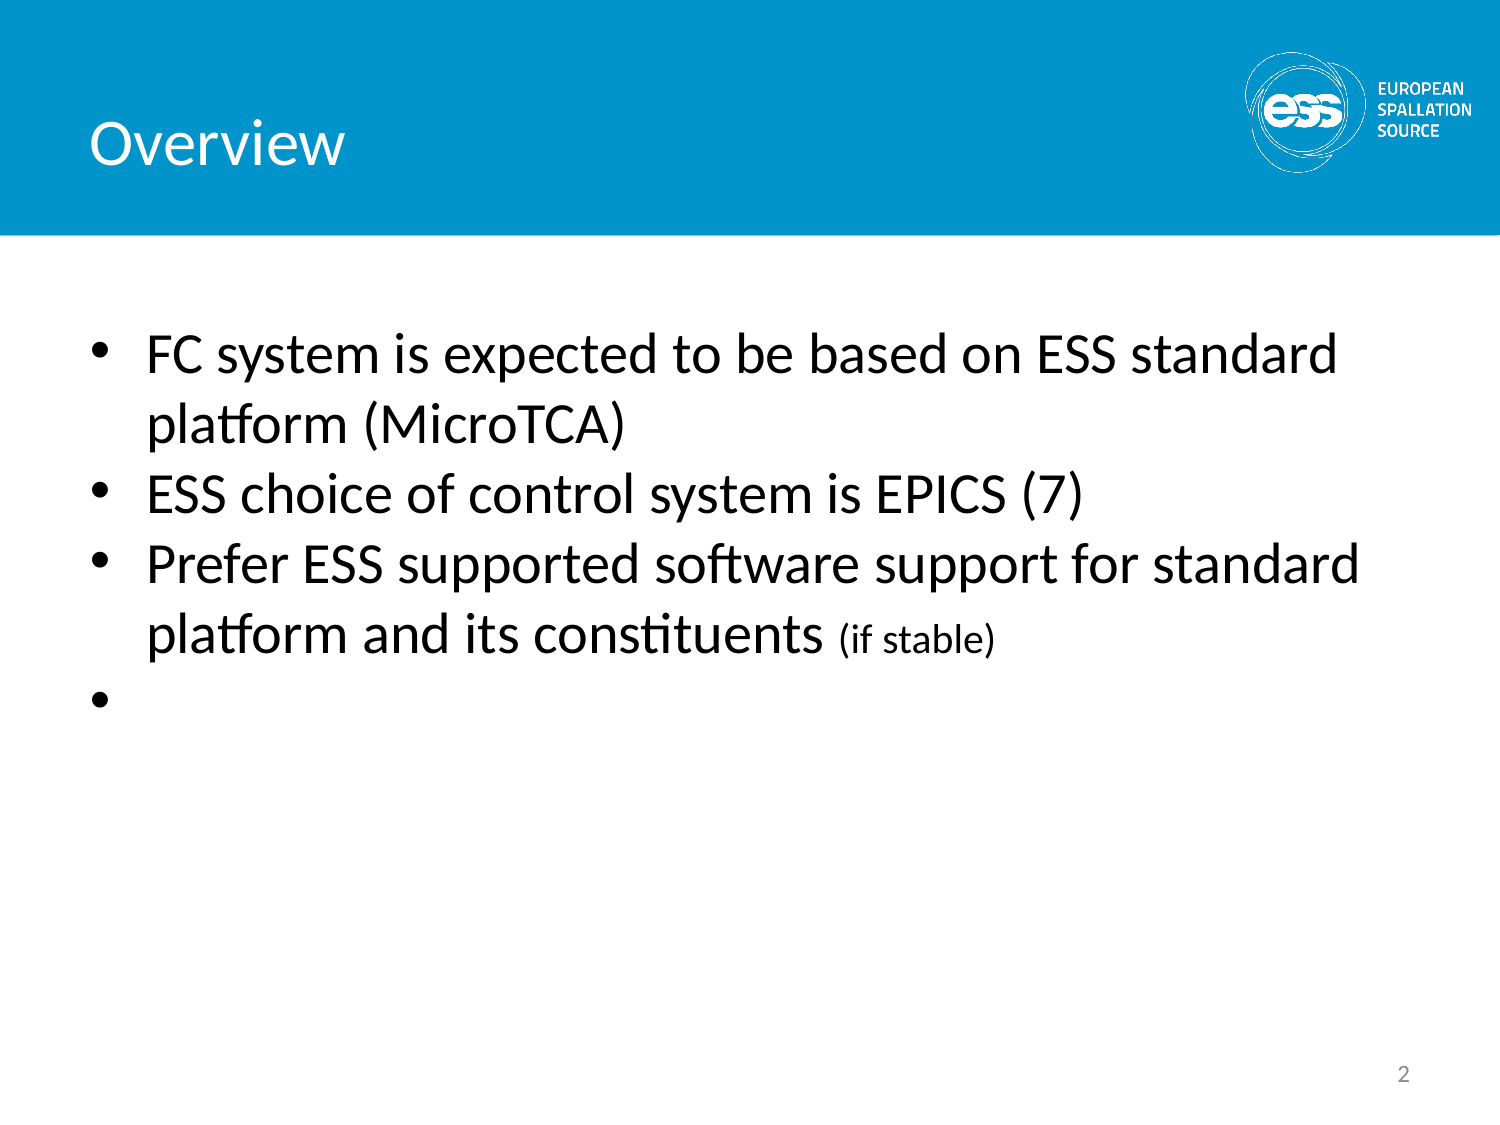

Overview
FC system is expected to be based on ESS standard platform (MicroTCA)
ESS choice of control system is EPICS (7)
Prefer ESS supported software support for standard platform and its constituents (if stable)